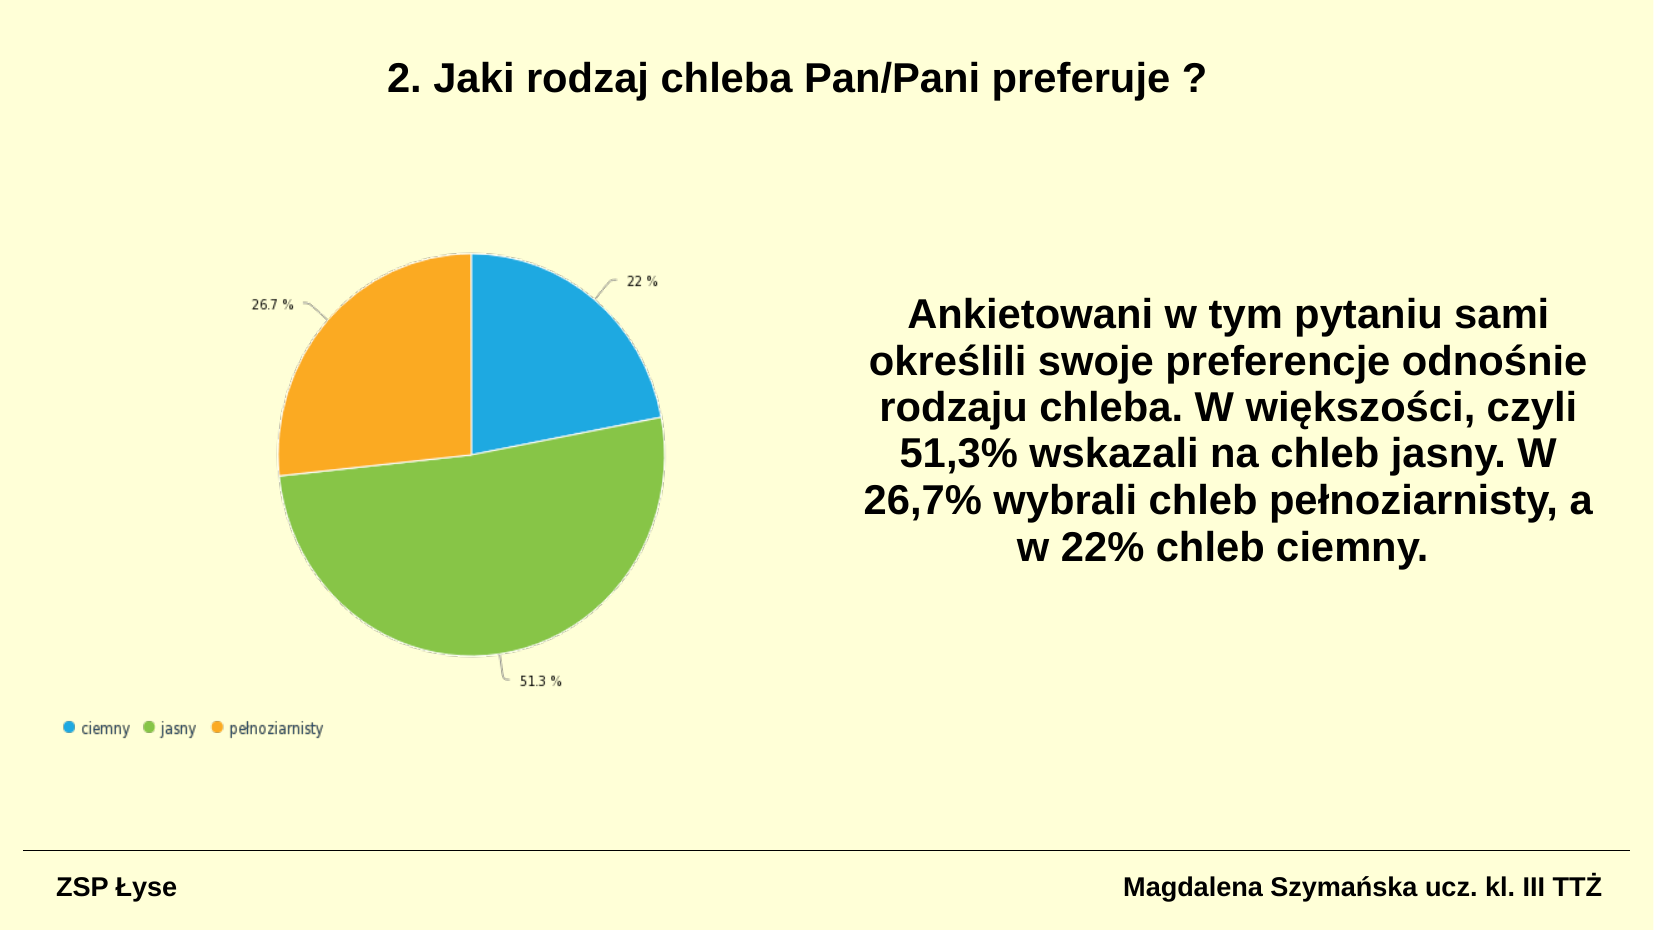

2. Jaki rodzaj chleba Pan/Pani preferuje ?
Ankietowani w tym pytaniu sami określili swoje preferencje odnośnie rodzaju chleba. W większości, czyli 51,3% wskazali na chleb jasny. W 26,7% wybrali chleb pełnoziarnisty, a w 22% chleb ciemny.
ZSP Łyse Magdalena Szymańska ucz. kl. III TTŻ